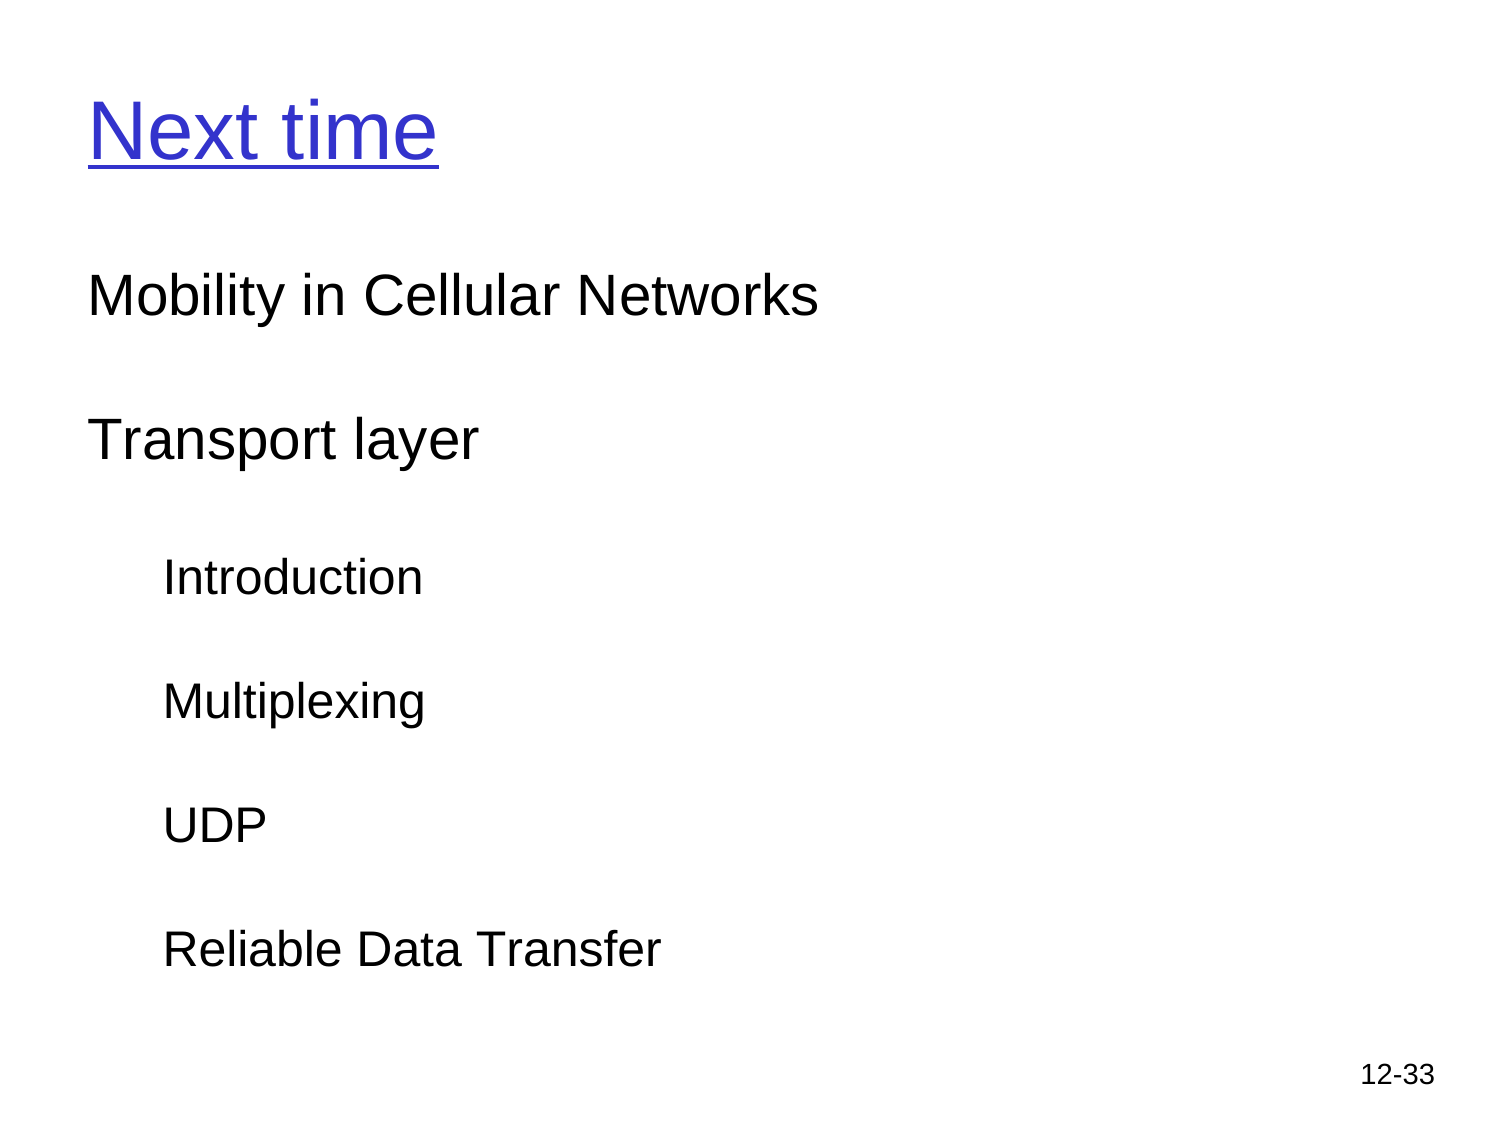

# Next time
Mobility in Cellular Networks
Transport layer
Introduction
Multiplexing
UDP
Reliable Data Transfer
33